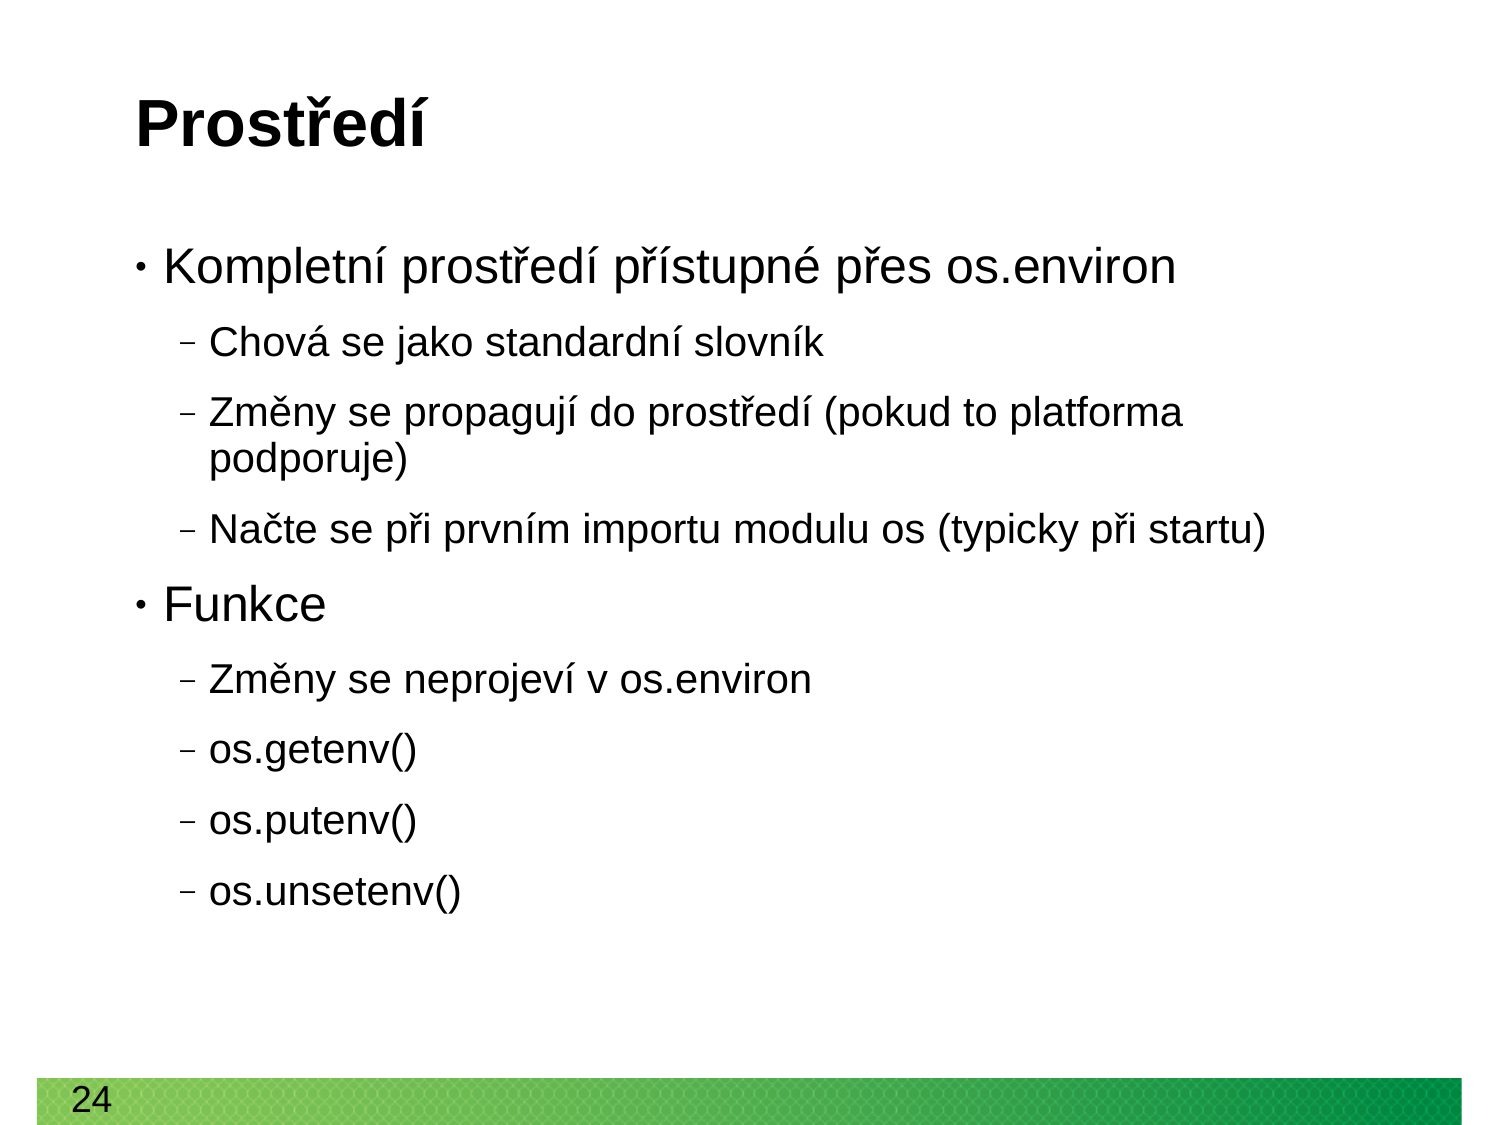

# Prostředí
Kompletní prostředí přístupné přes os.environ
Chová se jako standardní slovník
Změny se propagují do prostředí (pokud to platforma podporuje)
Načte se při prvním importu modulu os (typicky při startu)
Funkce
Změny se neprojeví v os.environ
os.getenv()
os.putenv()
os.unsetenv()